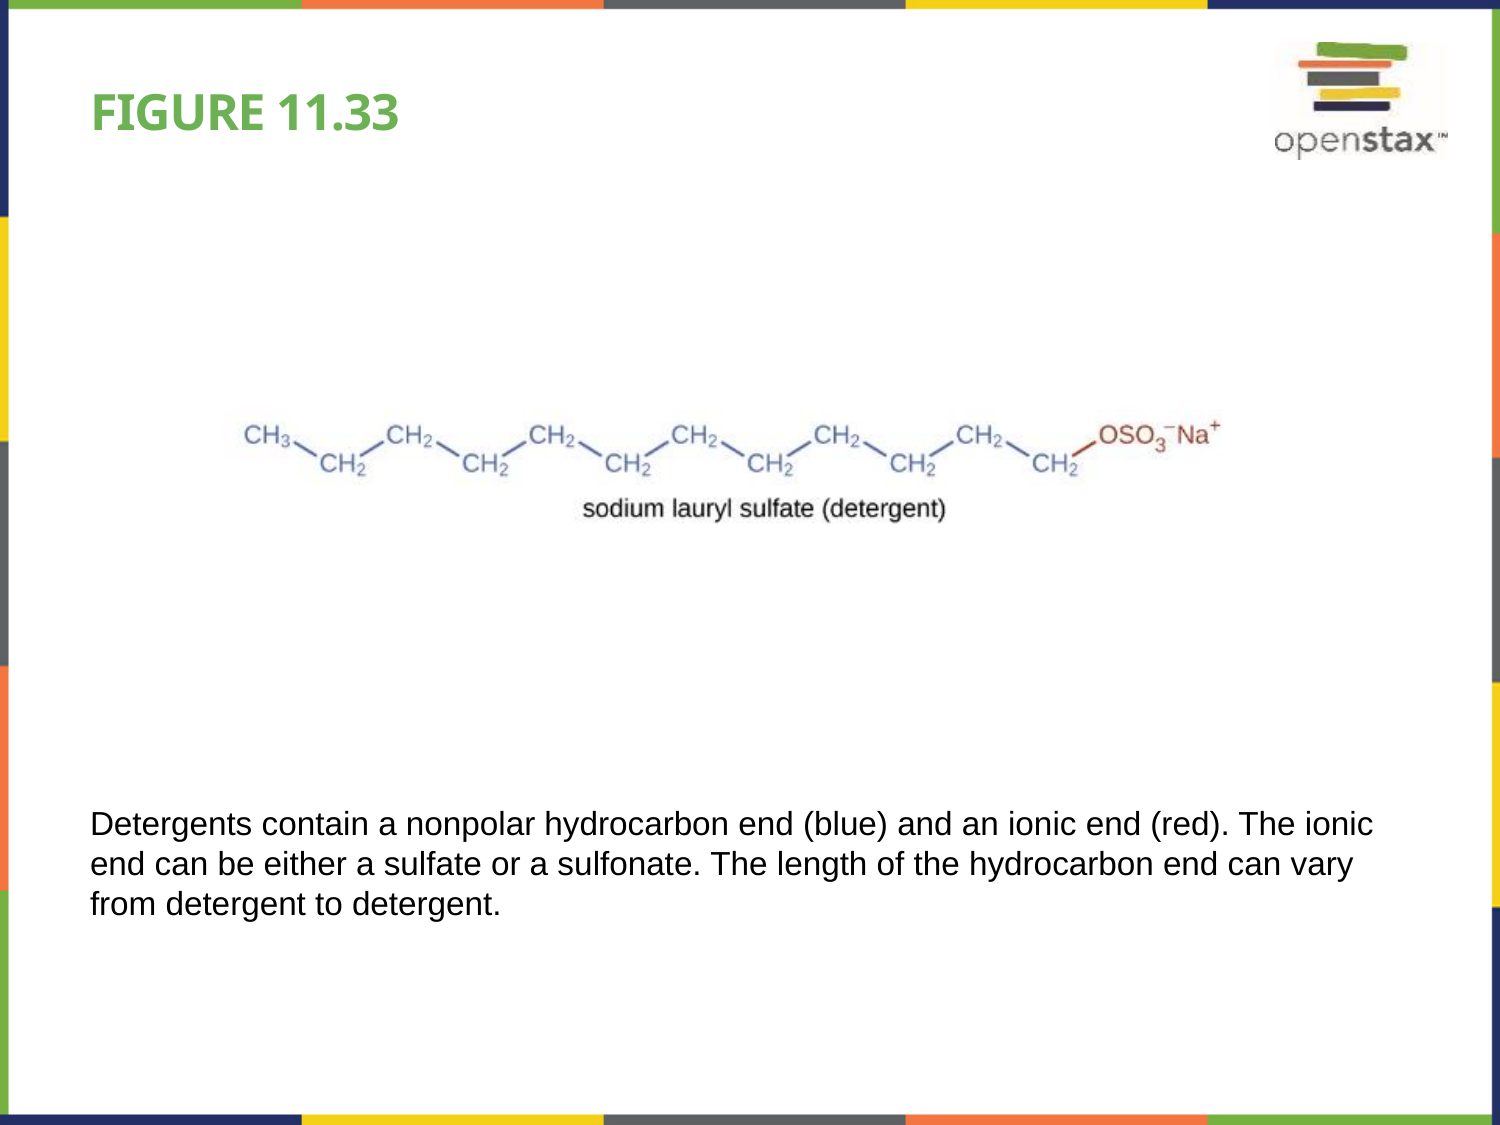

# Figure 11.33
Detergents contain a nonpolar hydrocarbon end (blue) and an ionic end (red). The ionic end can be either a sulfate or a sulfonate. The length of the hydrocarbon end can vary from detergent to detergent.